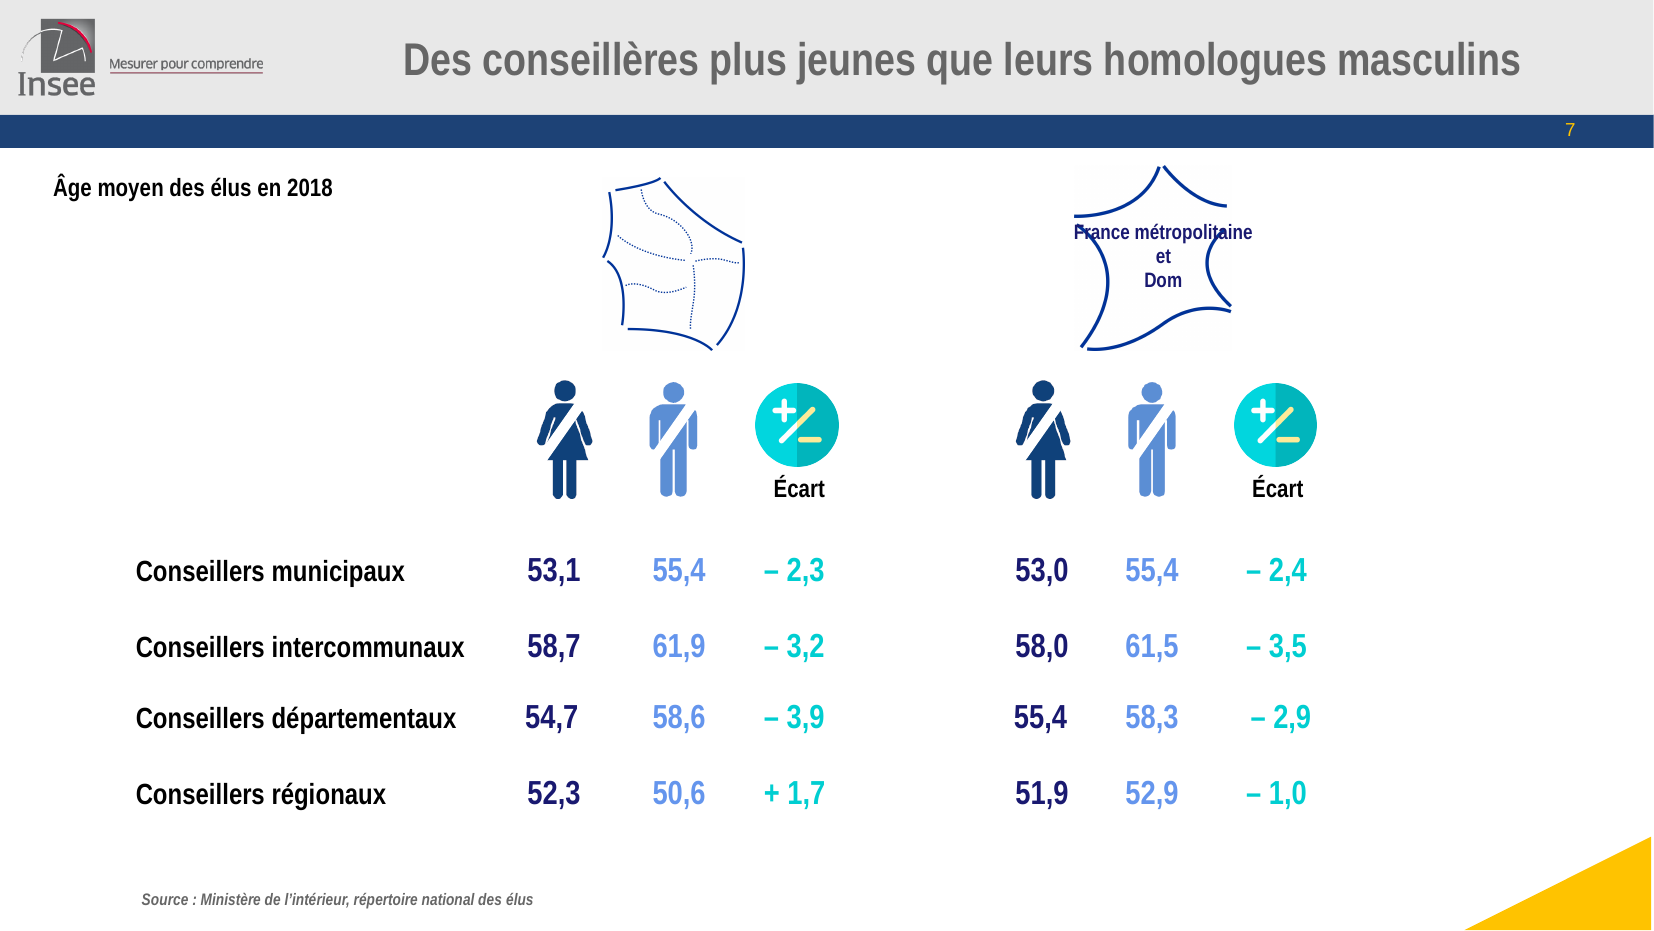

# Des conseillères plus jeunes que leurs homologues masculins
7
Âge moyen des élus en 2018
France métropolitaine
et
Dom
Écart
Écart
Conseillers municipaux		 53,1	55,4	 – 2,3		 53,0	 55,4 – 2,4
Conseillers intercommunaux	 58,7	61,9 	 – 3,2 		 58,0	 61,5 – 3,5
Conseillers départementaux	 54,7		58,6	 – 3,9		 55,4	 58,3	 – 2,9
Conseillers régionaux		 52,3	50,6	 + 1,7		 51,9	 52,9 – 1,0
Source : Ministère de l’intérieur, répertoire national des élus